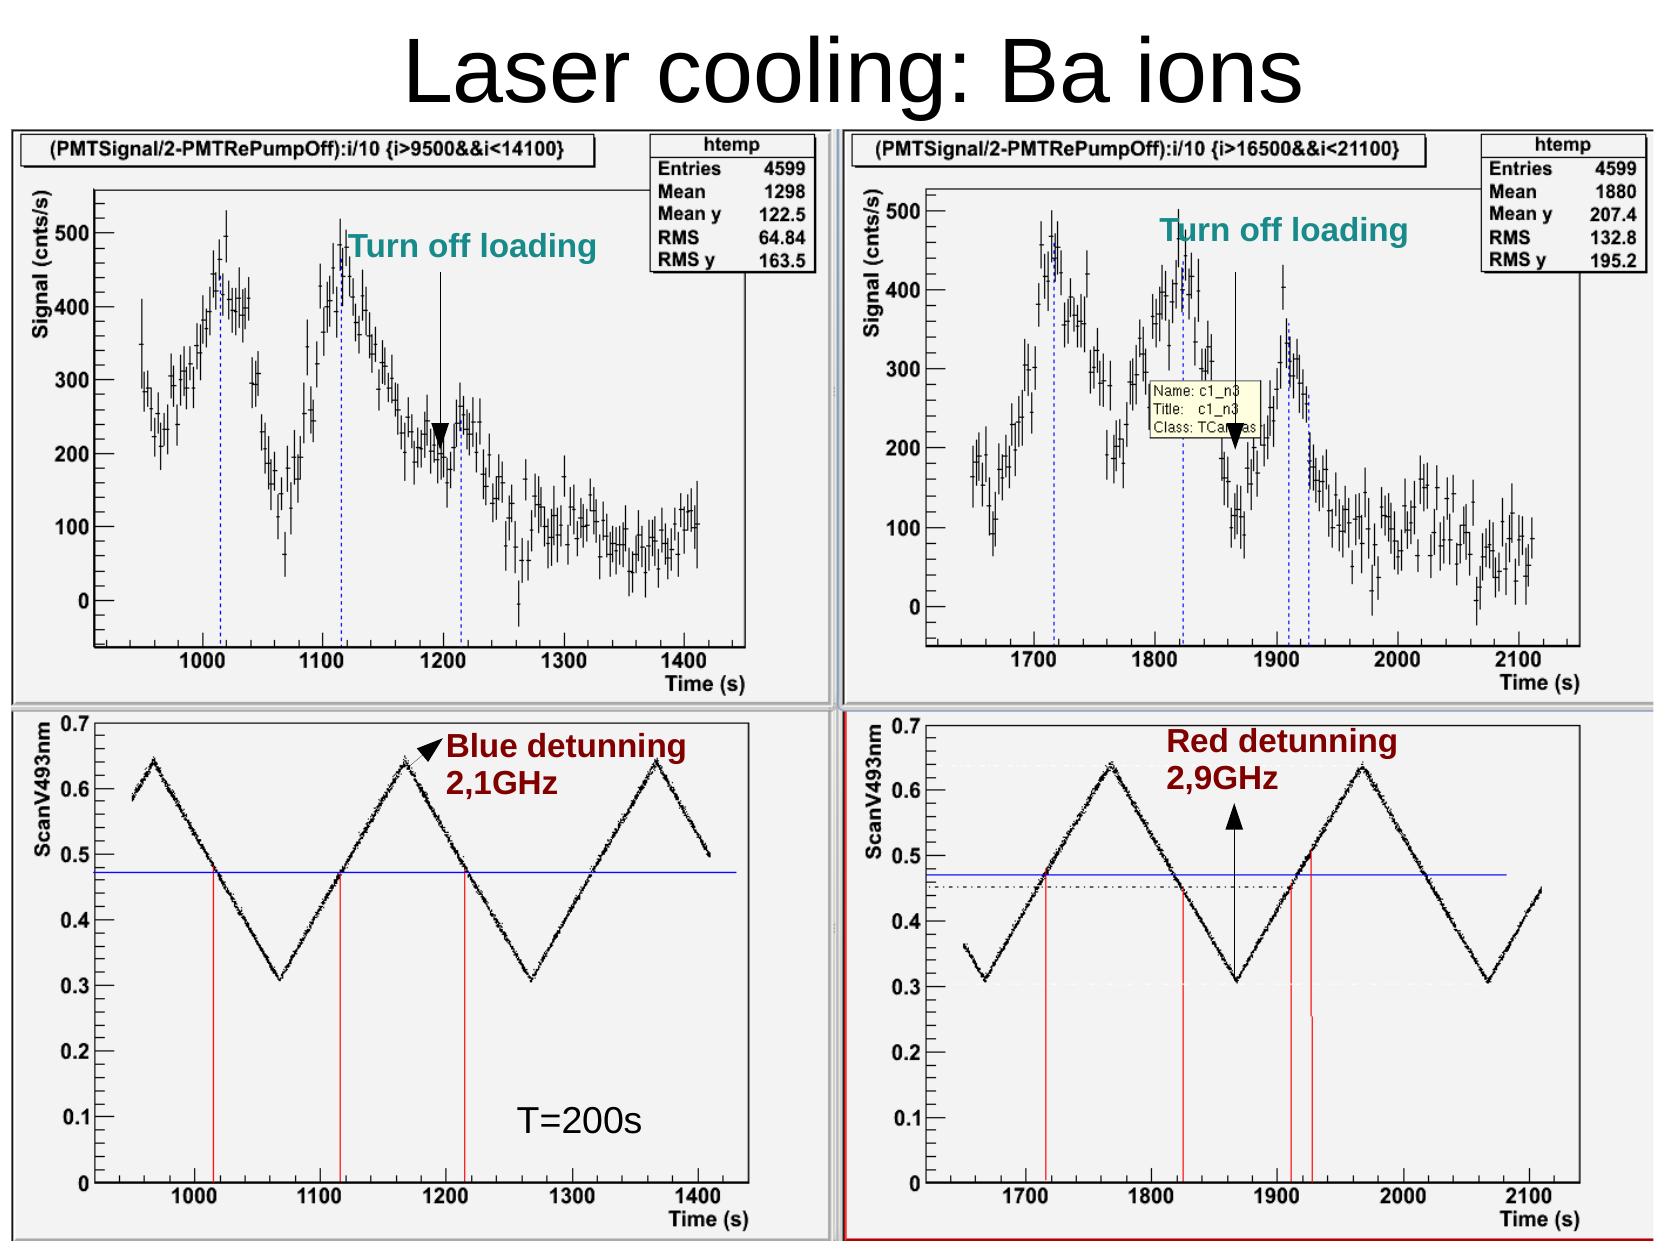

# Laser cooling: Ba ions
Turn off loading
Turn off loading
Red detunning 2,9GHz
Blue detunning 2,1GHz
T=200s